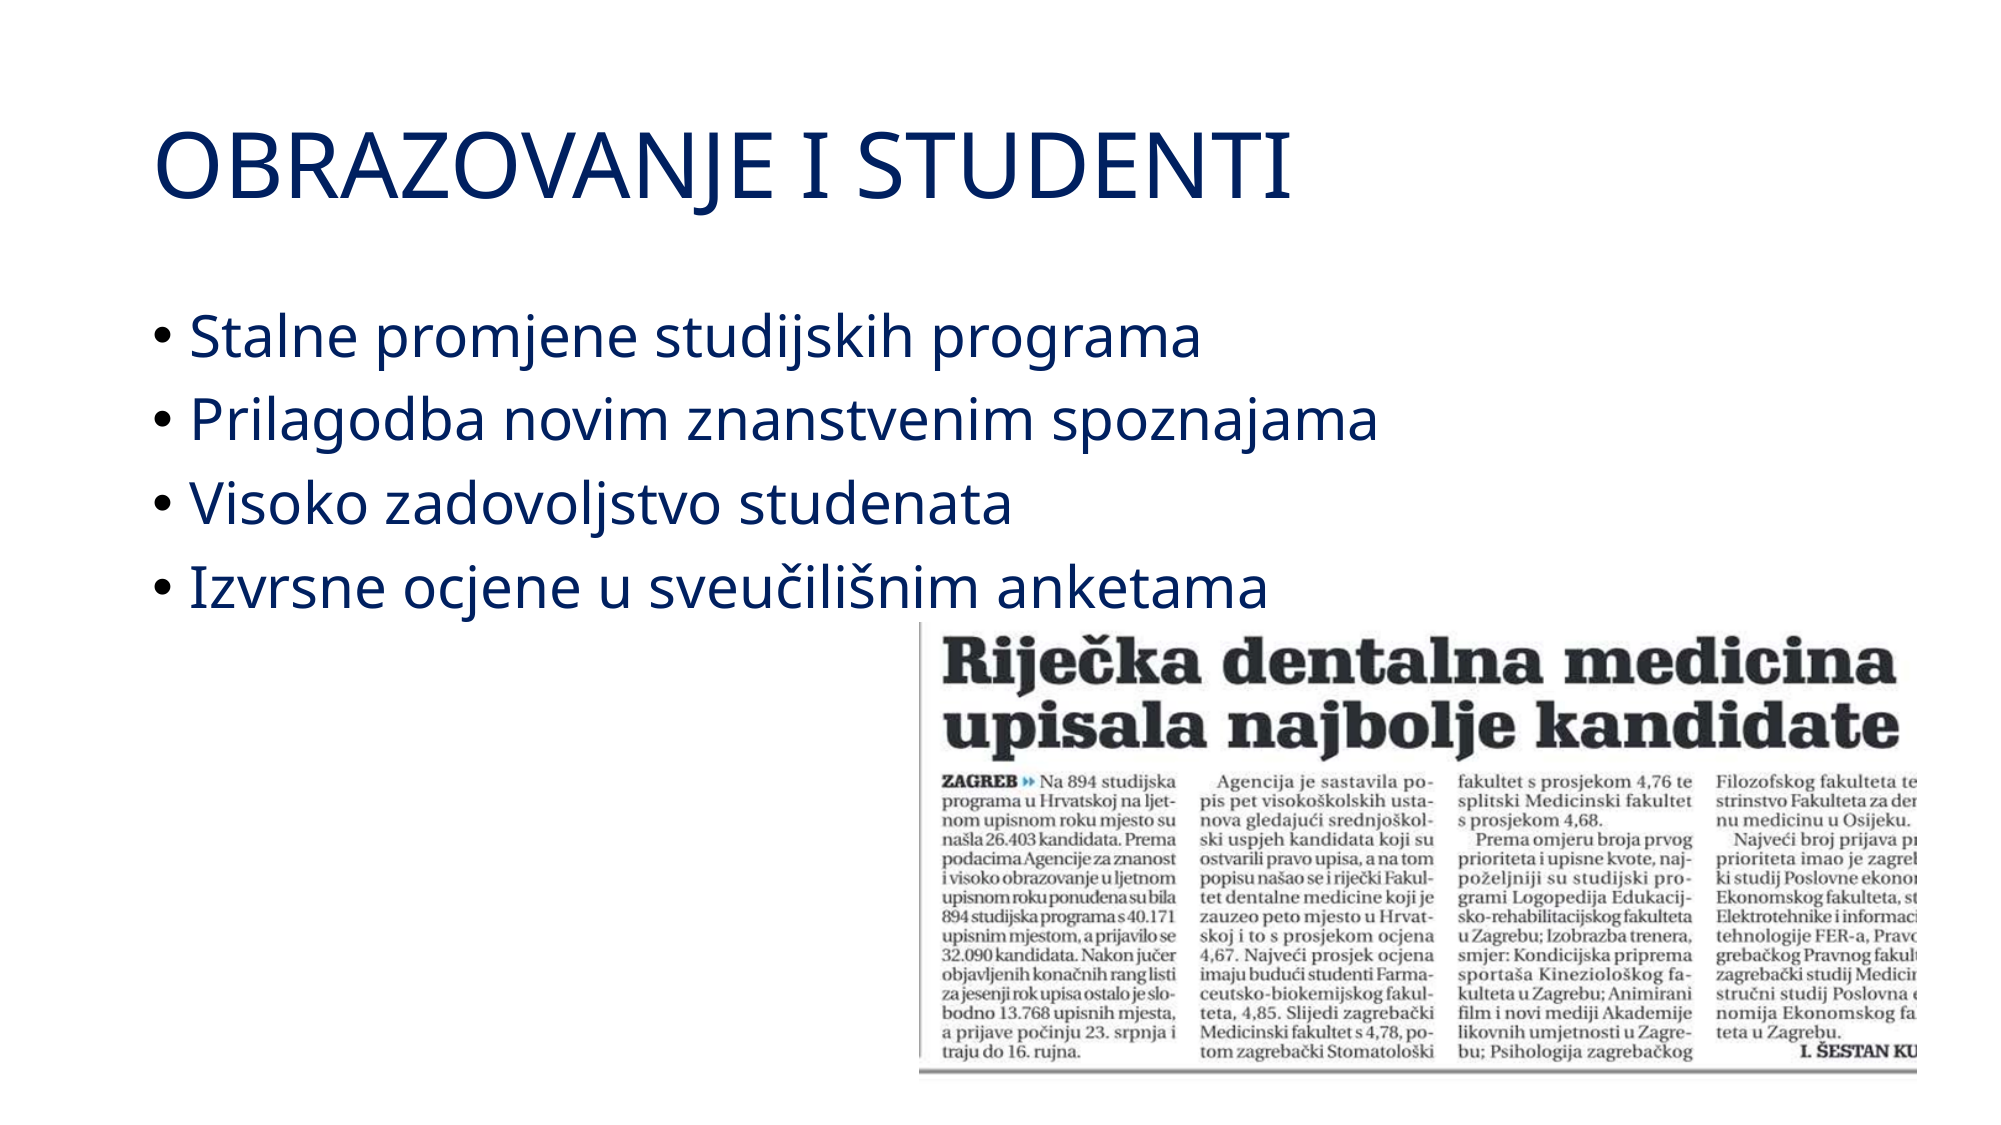

# OBRAZOVANJE I STUDENTI
Stalne promjene studijskih programa
Prilagodba novim znanstvenim spoznajama
Visoko zadovoljstvo studenata
Izvrsne ocjene u sveučilišnim anketama